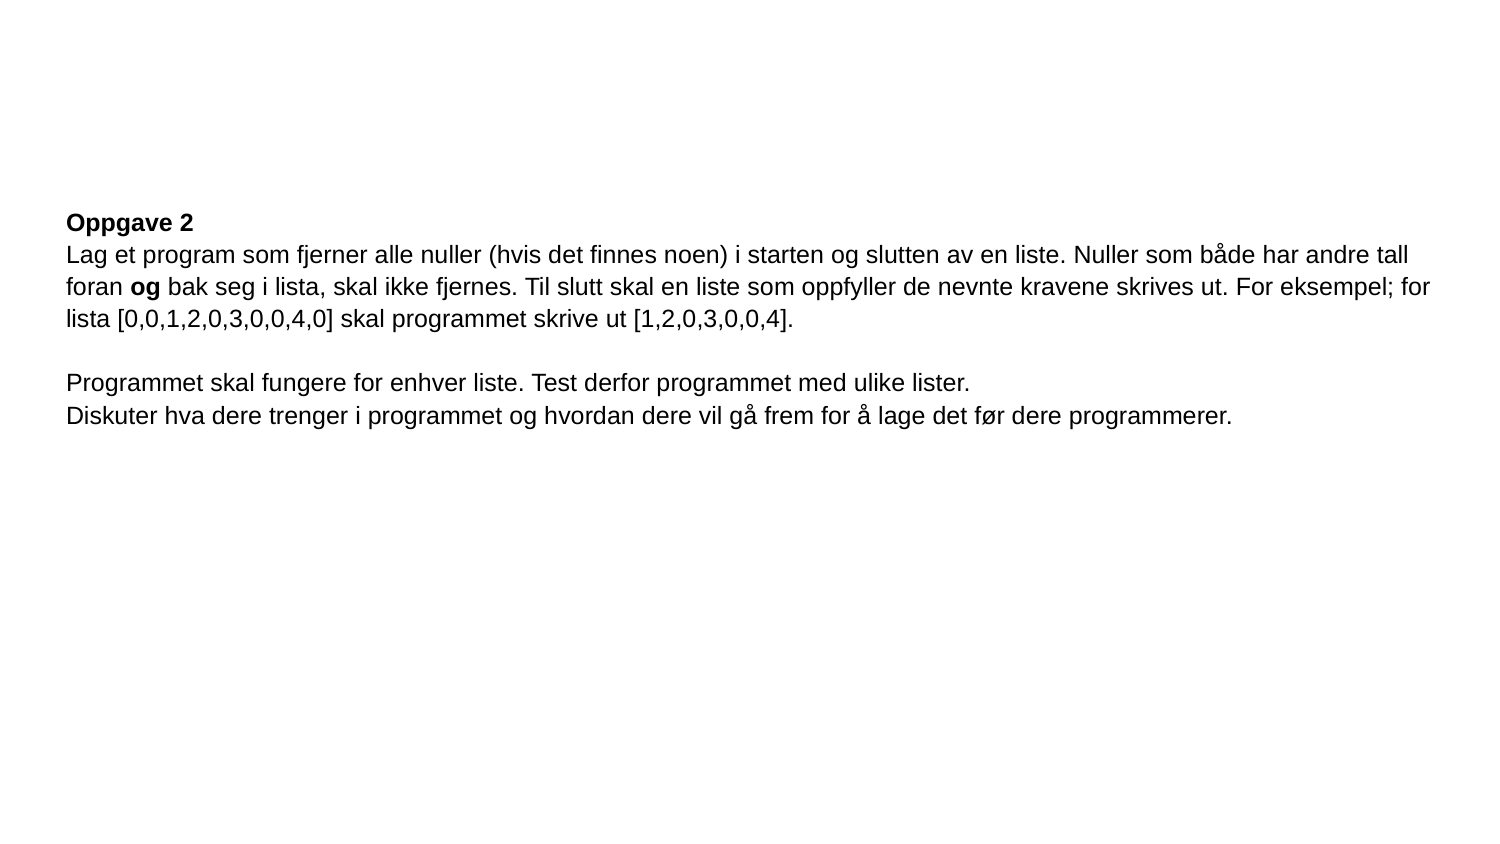

#
Oppgave 2
Lag et program som fjerner alle nuller (hvis det finnes noen) i starten og slutten av en liste. Nuller som både har andre tall foran og bak seg i lista, skal ikke fjernes. Til slutt skal en liste som oppfyller de nevnte kravene skrives ut. For eksempel; for lista [0,0,1,2,0,3,0,0,4,0] skal programmet skrive ut [1,2,0,3,0,0,4].
Programmet skal fungere for enhver liste. Test derfor programmet med ulike lister.
Diskuter hva dere trenger i programmet og hvordan dere vil gå frem for å lage det før dere programmerer.